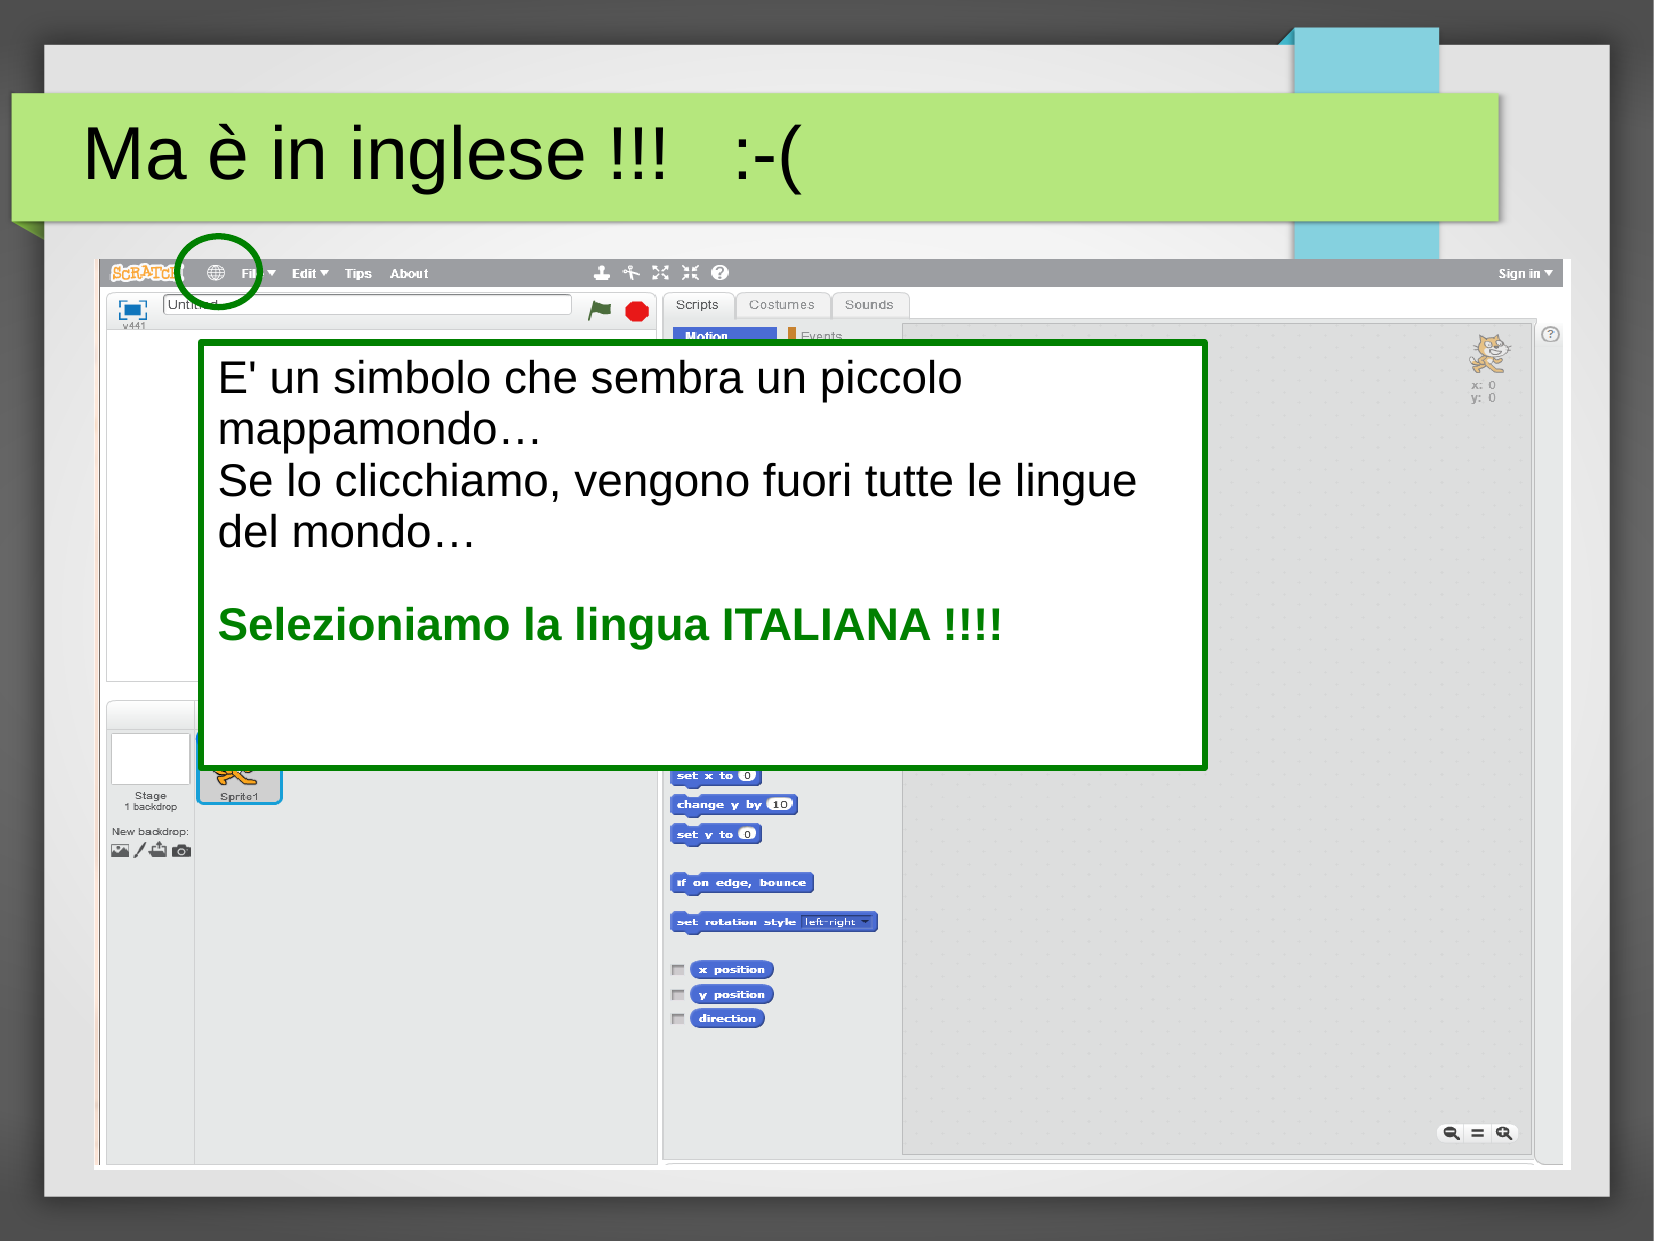

# Ma è in inglese !!! :-(
E' un simbolo che sembra un piccolo mappamondo…
Se lo clicchiamo, vengono fuori tutte le lingue del mondo…
Selezioniamo la lingua ITALIANA !!!!